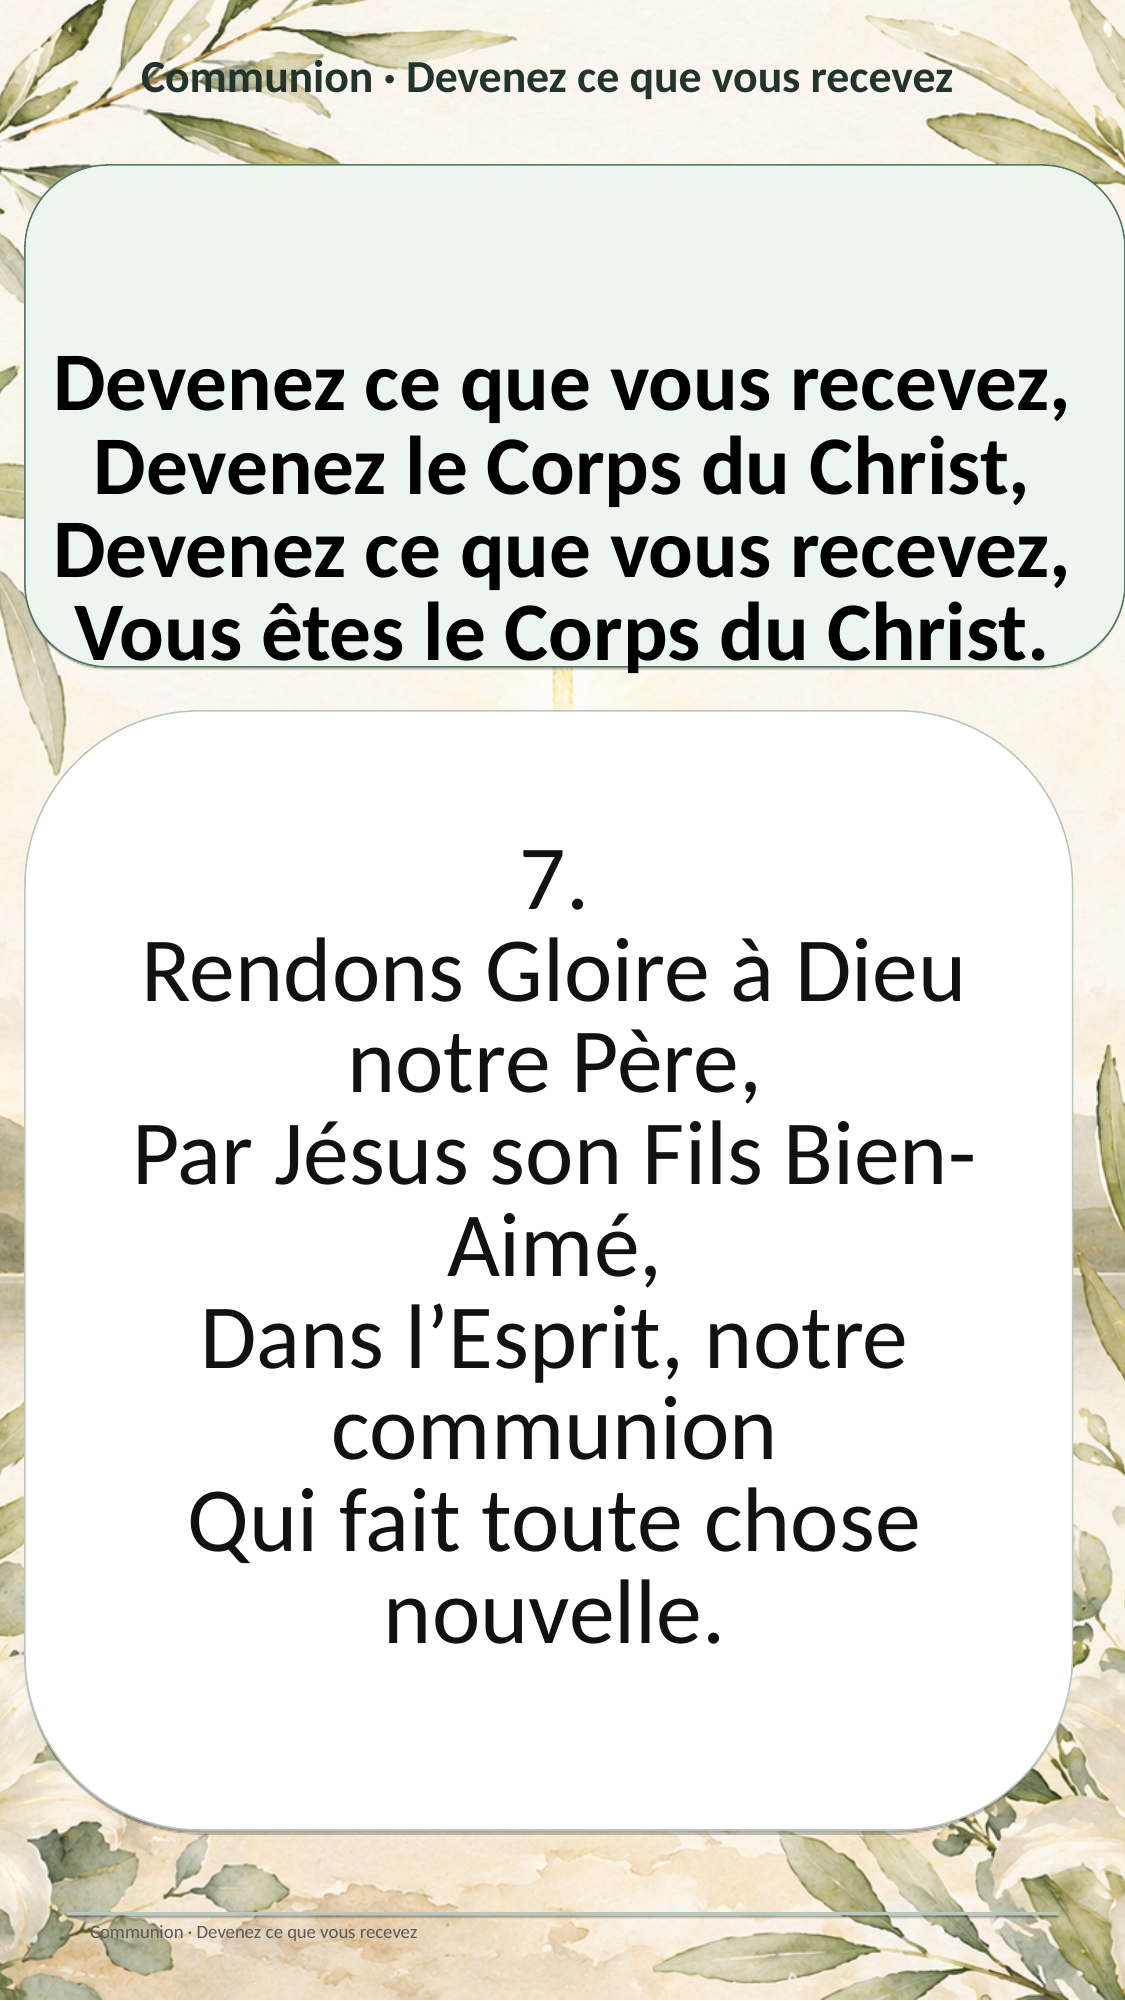

Communion · Devenez ce que vous recevez
Devenez ce que vous recevez, Devenez le Corps du Christ, Devenez ce que vous recevez, Vous êtes le Corps du Christ.
7.
Rendons Gloire à Dieu notre Père,
Par Jésus son Fils Bien-Aimé,
Dans l’Esprit, notre communion
Qui fait toute chose nouvelle.
Communion · Devenez ce que vous recevez